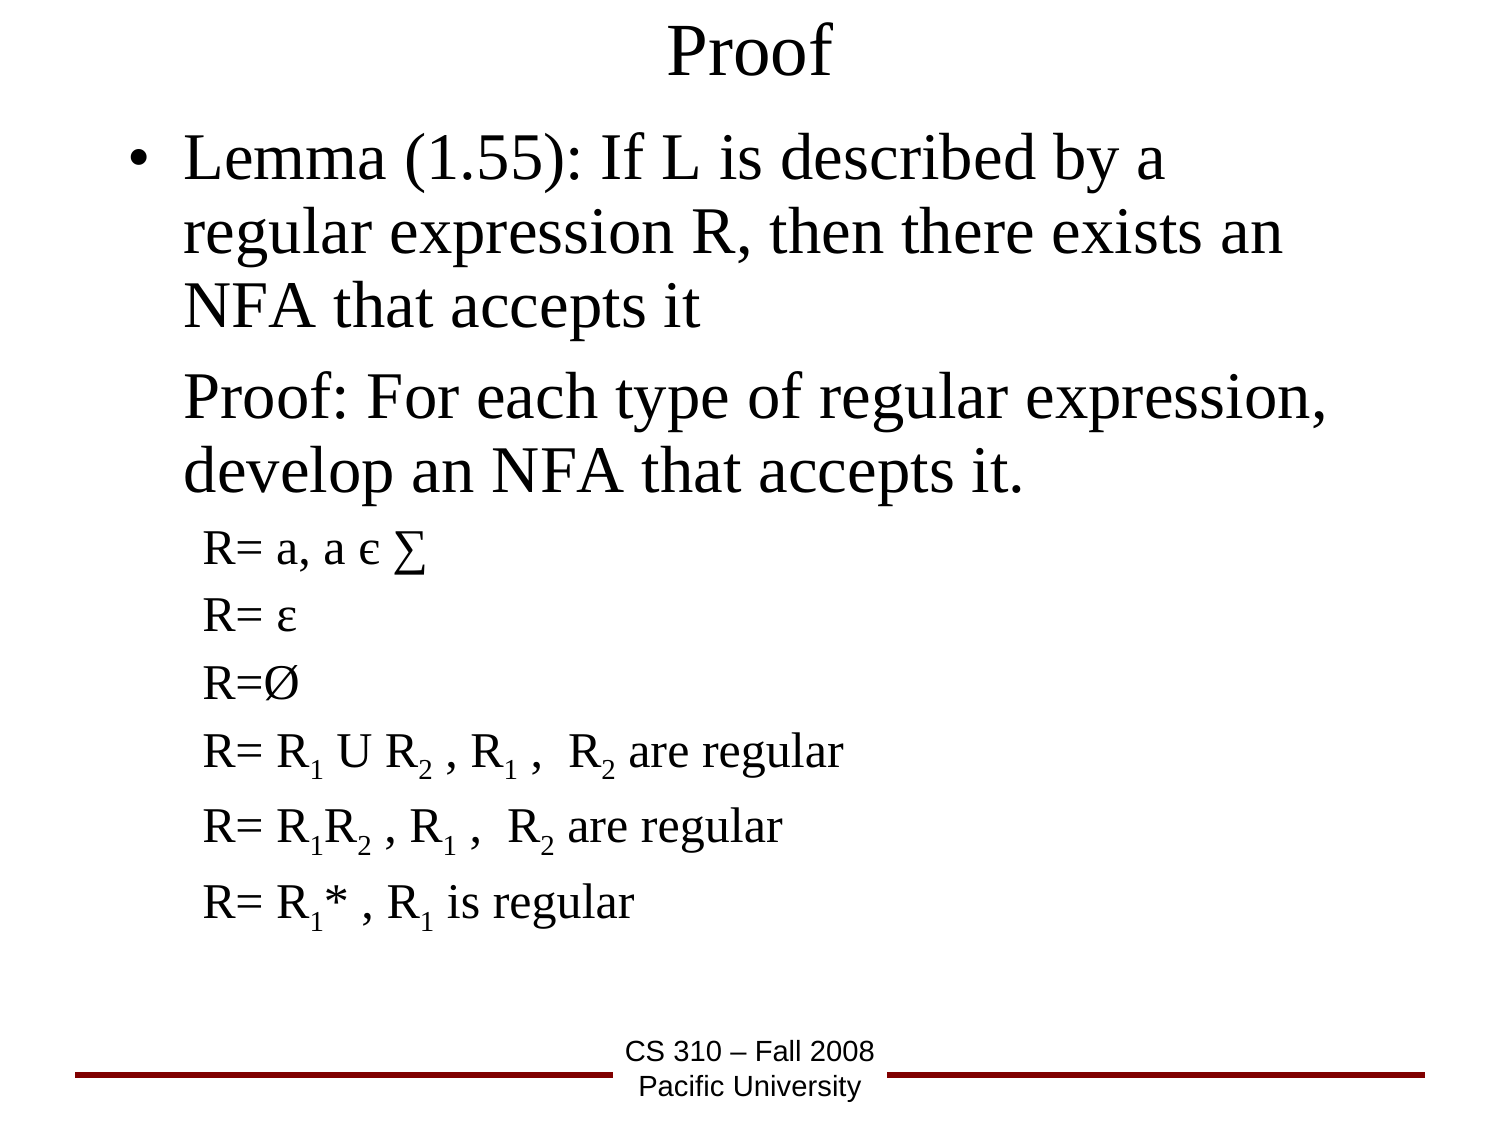

# Proof
Lemma (1.55): If L is described by a regular expression R, then there exists an NFA that accepts it
	Proof: For each type of regular expression, develop an NFA that accepts it.
R= a, a є ∑
R= ε
R=Ø
R= R1 U R2 , R1 , R2 are regular
R= R1R2 , R1 , R2 are regular
R= R1* , R1 is regular